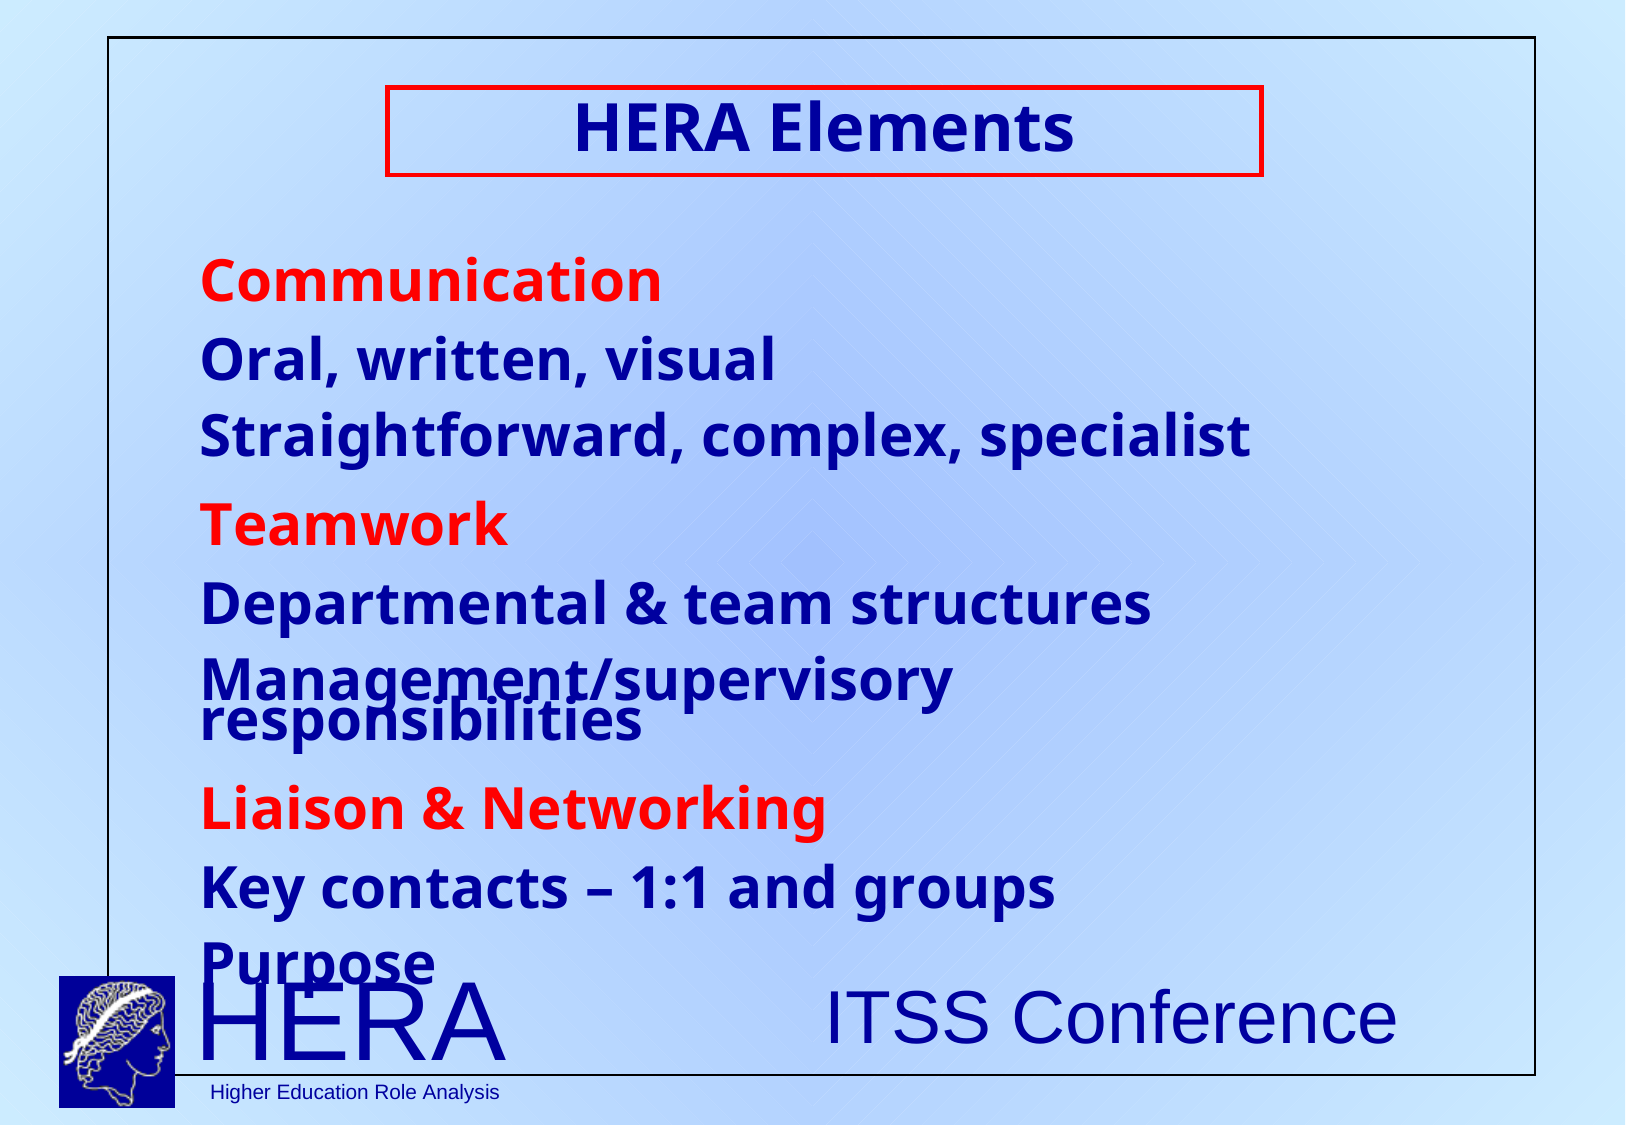

HERA Elements
Communication
Oral, written, visual
Straightforward, complex, specialist
Teamwork
Departmental & team structures
Management/supervisory responsibilities
Liaison & Networking
Key contacts – 1:1 and groups
Purpose